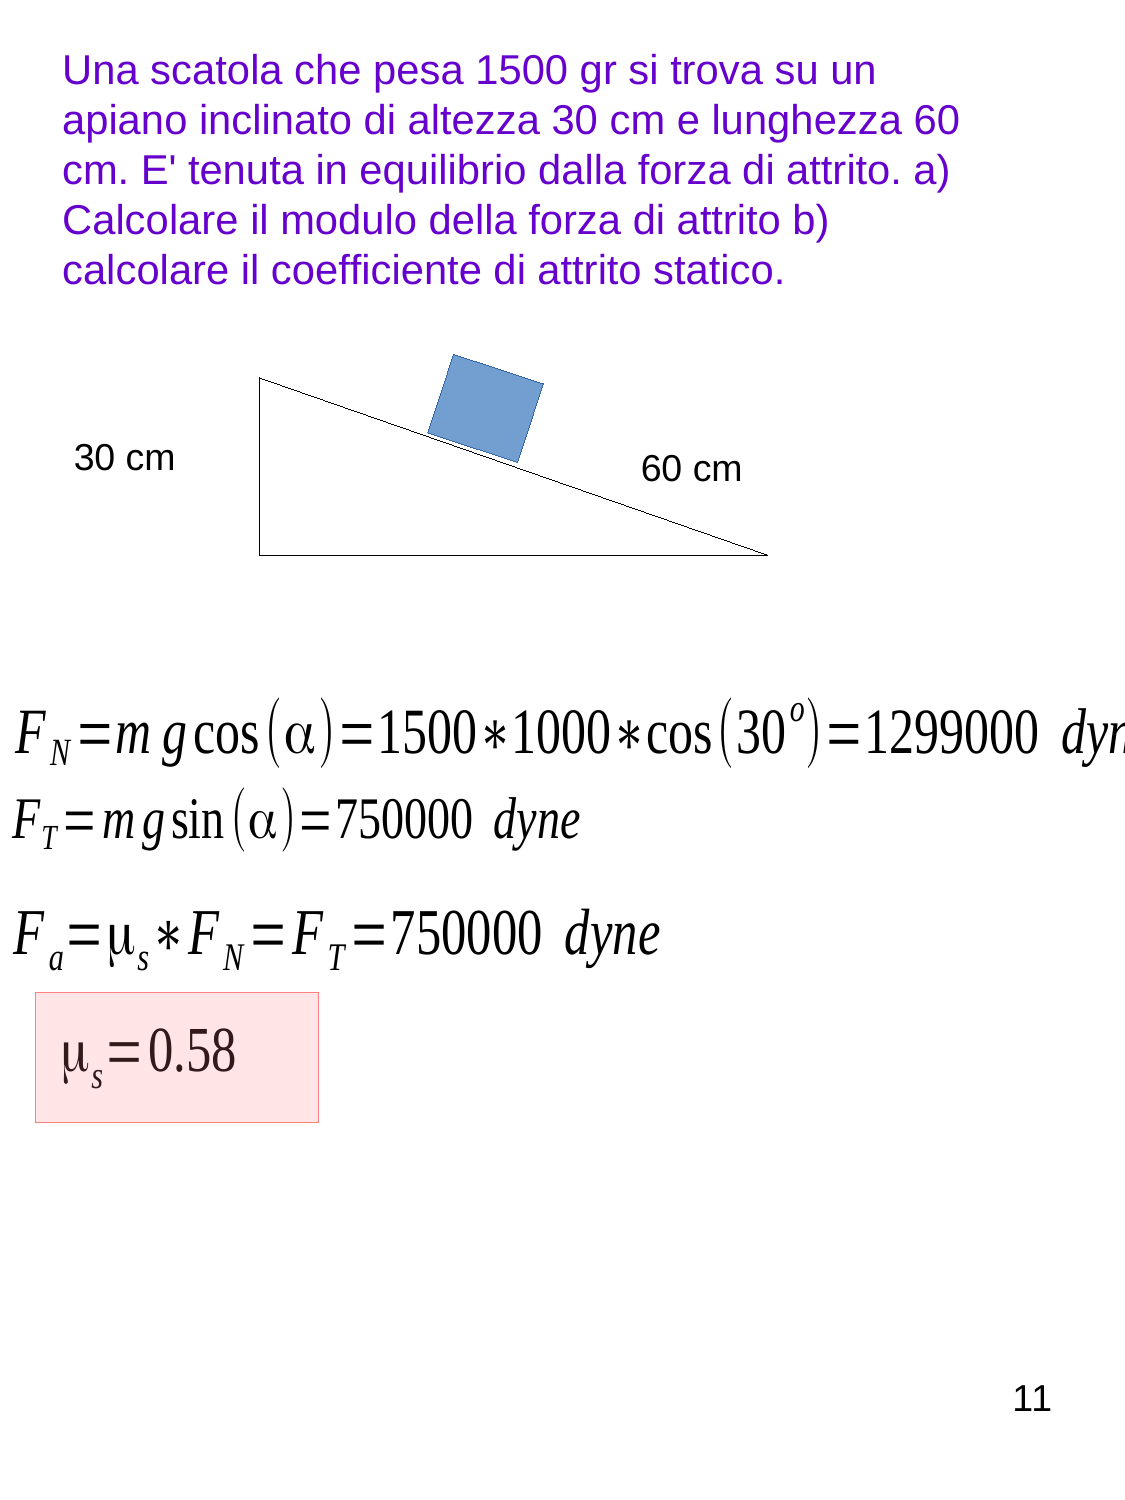

Una scatola che pesa 1500 gr si trova su un apiano inclinato di altezza 30 cm e lunghezza 60 cm. E' tenuta in equilibrio dalla forza di attrito. a) Calcolare il modulo della forza di attrito b) calcolare il coefficiente di attrito statico.
30 cm
60 cm
P2 Forze e Lavoro
11